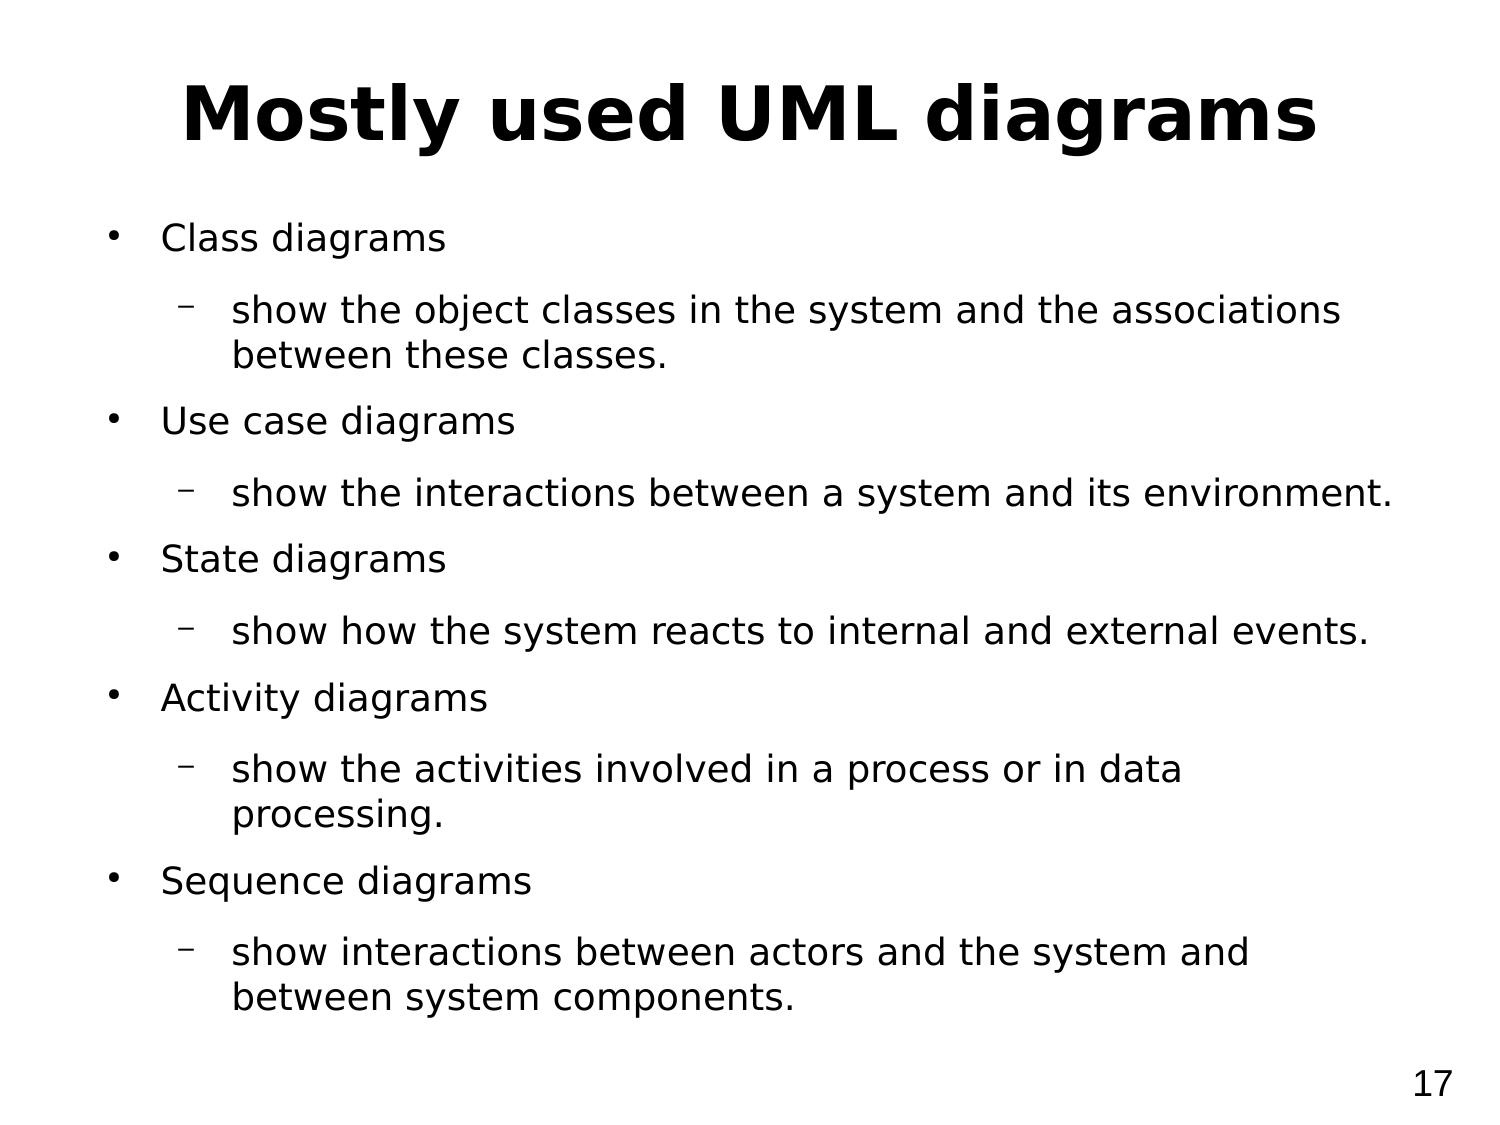

# Mostly used UML diagrams
Class diagrams
show the object classes in the system and the associations between these classes.
Use case diagrams
show the interactions between a system and its environment.
State diagrams
show how the system reacts to internal and external events.
Activity diagrams
show the activities involved in a process or in data processing.
Sequence diagrams
show interactions between actors and the system and between system components.